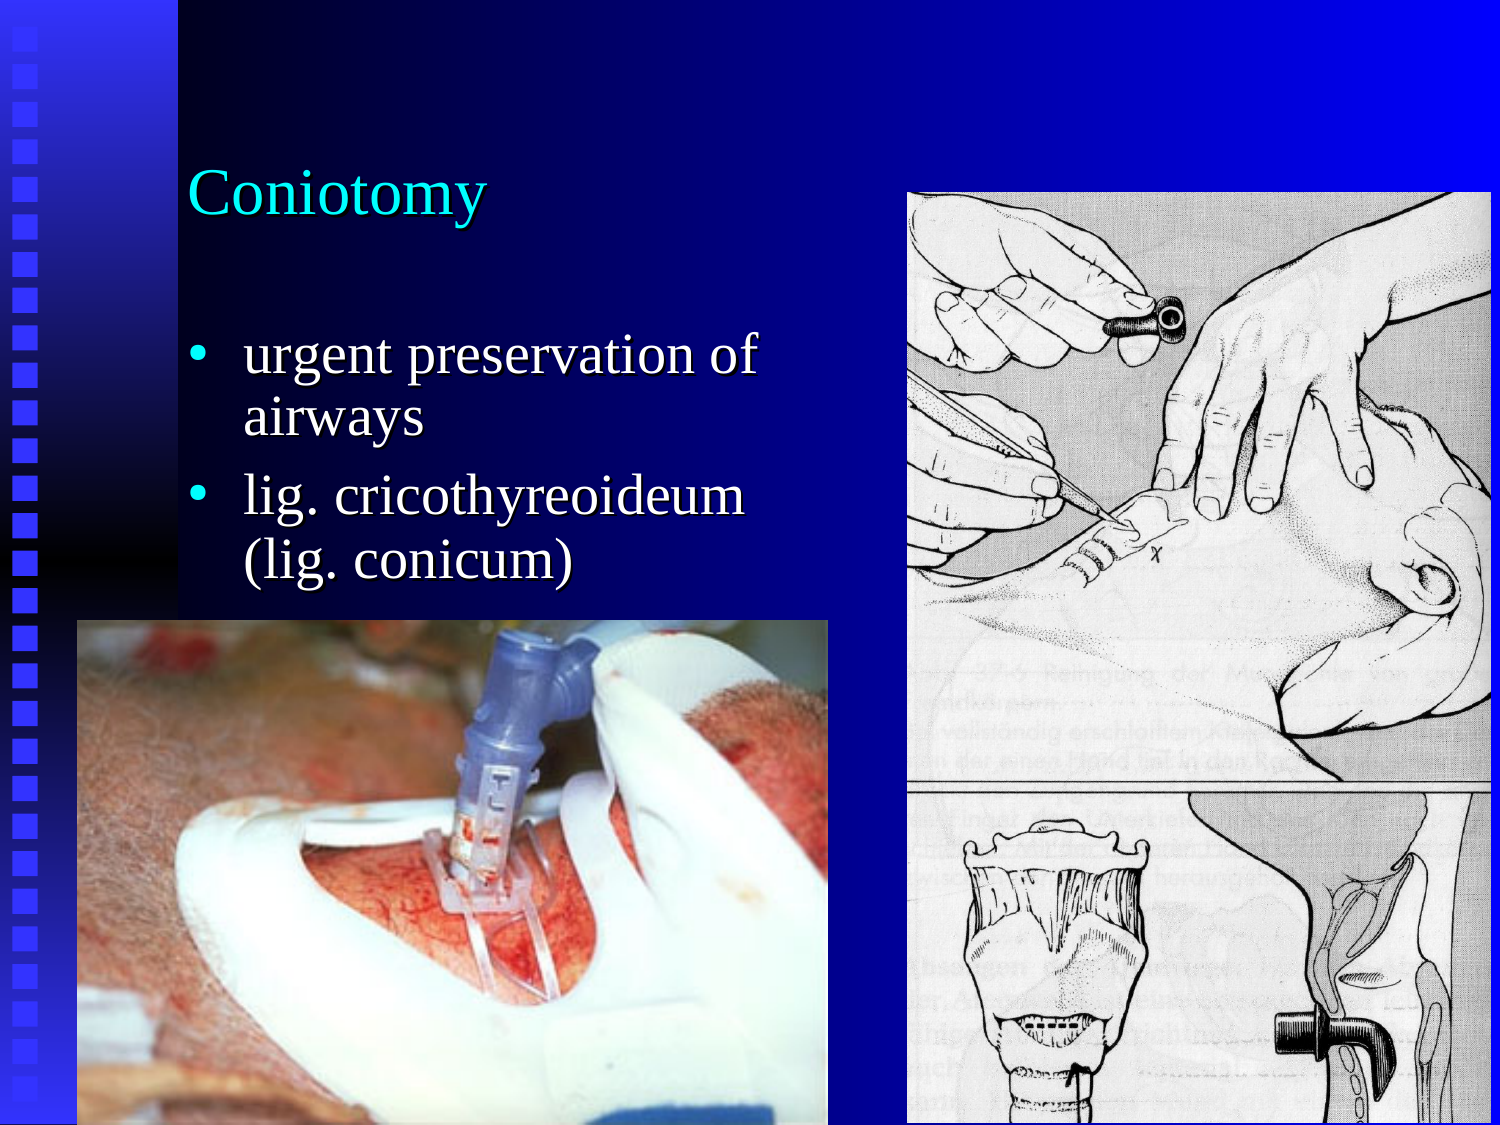

# Coniotomy
urgent preservation of
airways
lig. cricothyreoideum
(lig. conicum)